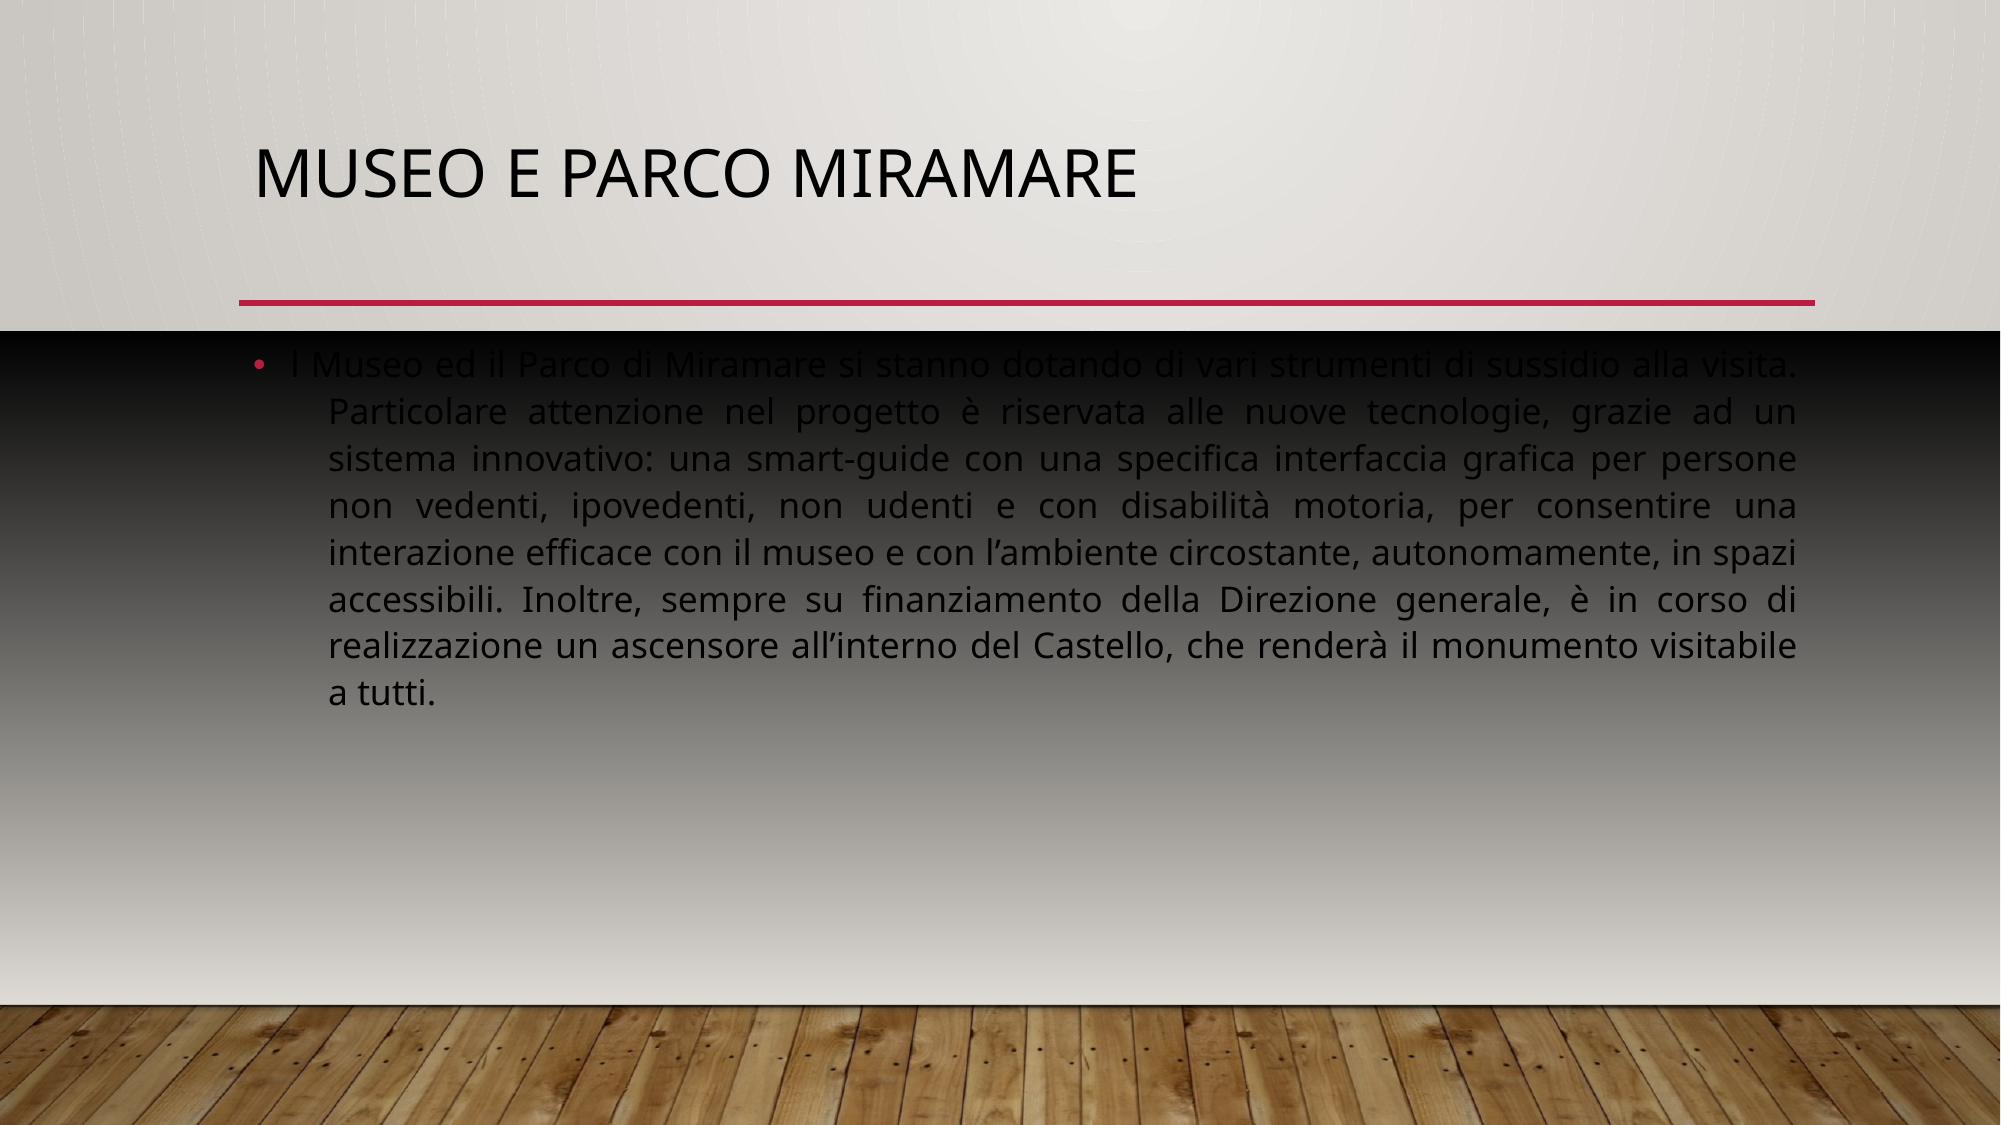

# Museo e parco miramare
l Museo ed il Parco di Miramare si stanno dotando di vari strumenti di sussidio alla visita. Particolare attenzione nel progetto è riservata alle nuove tecnologie, grazie ad un sistema innovativo: una smart-guide con una specifica interfaccia grafica per persone non vedenti, ipovedenti, non udenti e con disabilità motoria, per consentire una interazione efficace con il museo e con l’ambiente circostante, autonomamente, in spazi accessibili. Inoltre, sempre su finanziamento della Direzione generale, è in corso di realizzazione un ascensore all’interno del Castello, che renderà il monumento visitabile a tutti.